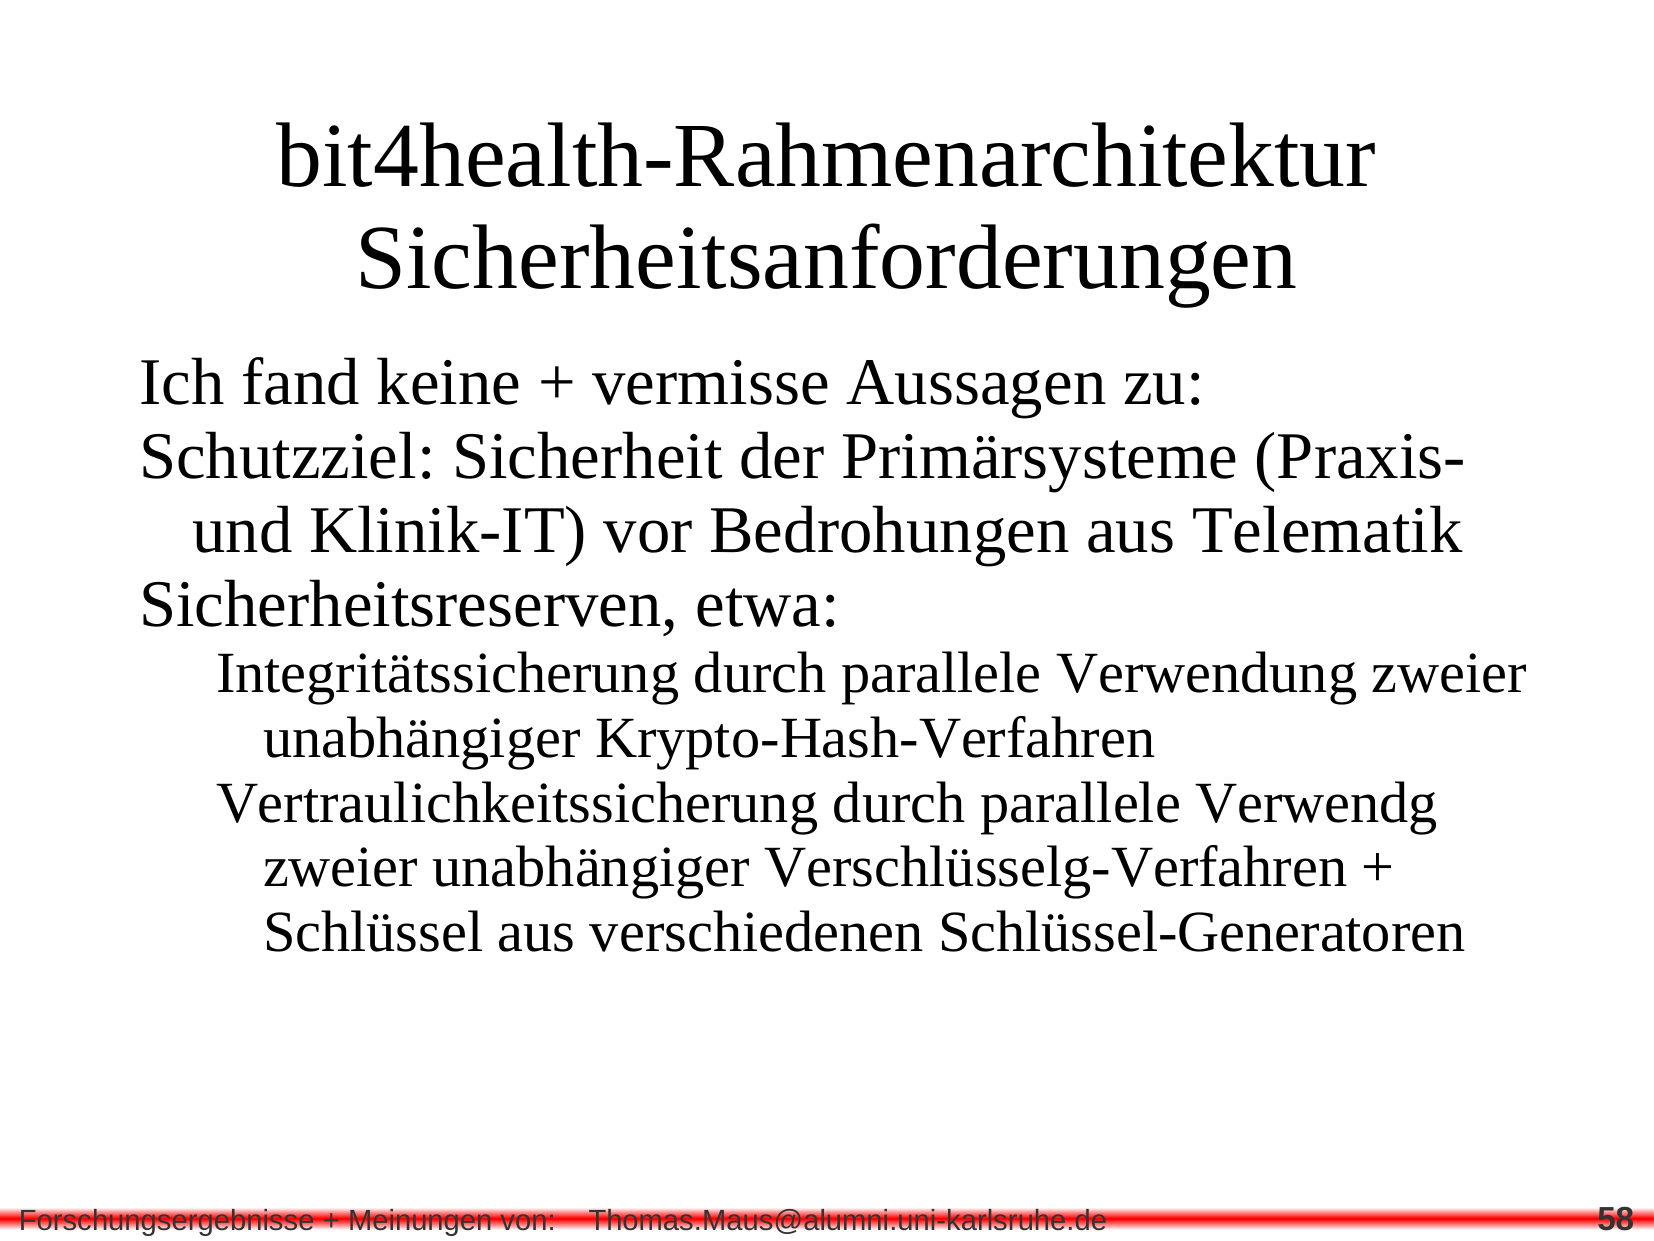

# bit4health-Rahmenarchitektur Sicherheitsanforderungen
Ich fand keine + vermisse Aussagen zu:
Schutzziel: Sicherheit der Primärsysteme (Praxis- und Klinik-IT) vor Bedrohungen aus Telematik
Sicherheitsreserven, etwa:
Integritätssicherung durch parallele Verwendung zweier unabhängiger Krypto-Hash-Verfahren
Vertraulichkeitssicherung durch parallele Verwendg zweier unabhängiger Verschlüsselg-Verfahren + Schlüssel aus verschiedenen Schlüssel-Generatoren